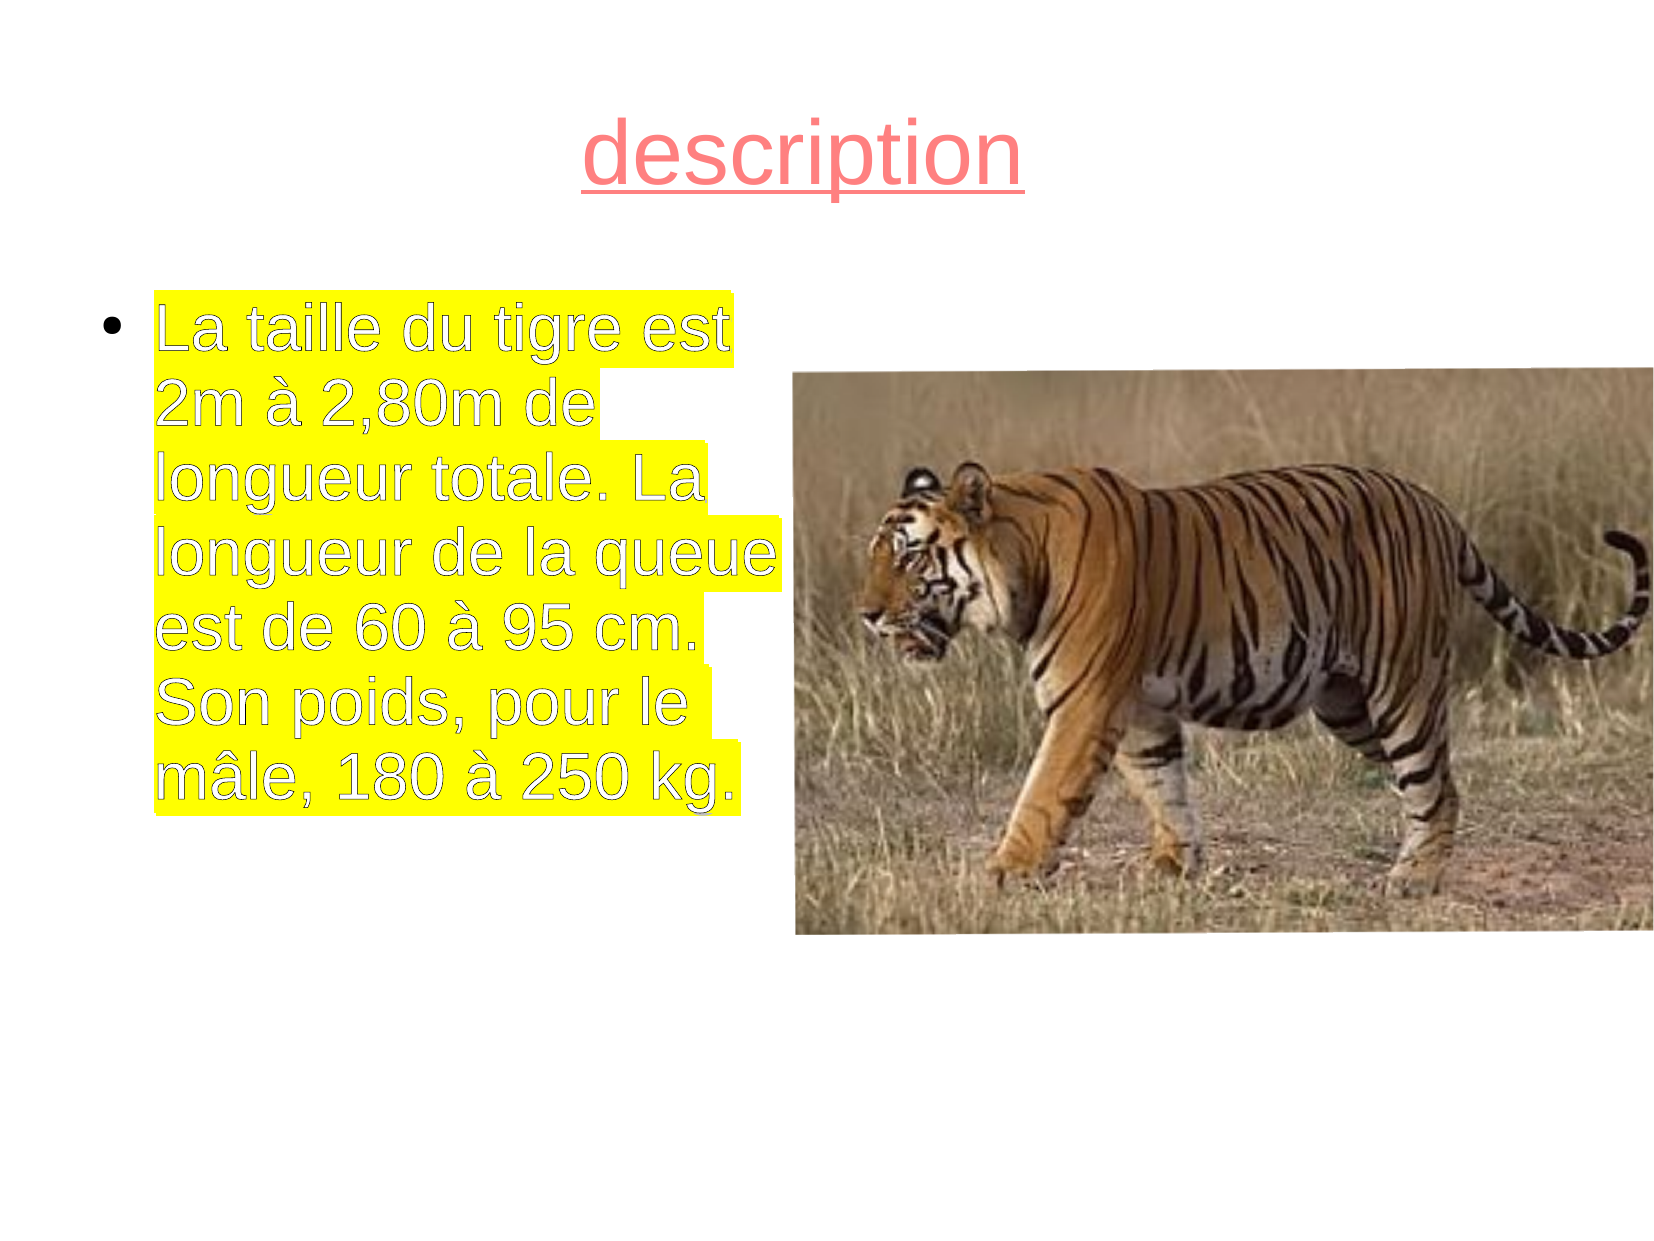

# description
La taille du tigre est 2m à 2,80m de longueur totale. La longueur de la queue est de 60 à 95 cm. Son poids, pour le mâle, 180 à 250 kg.